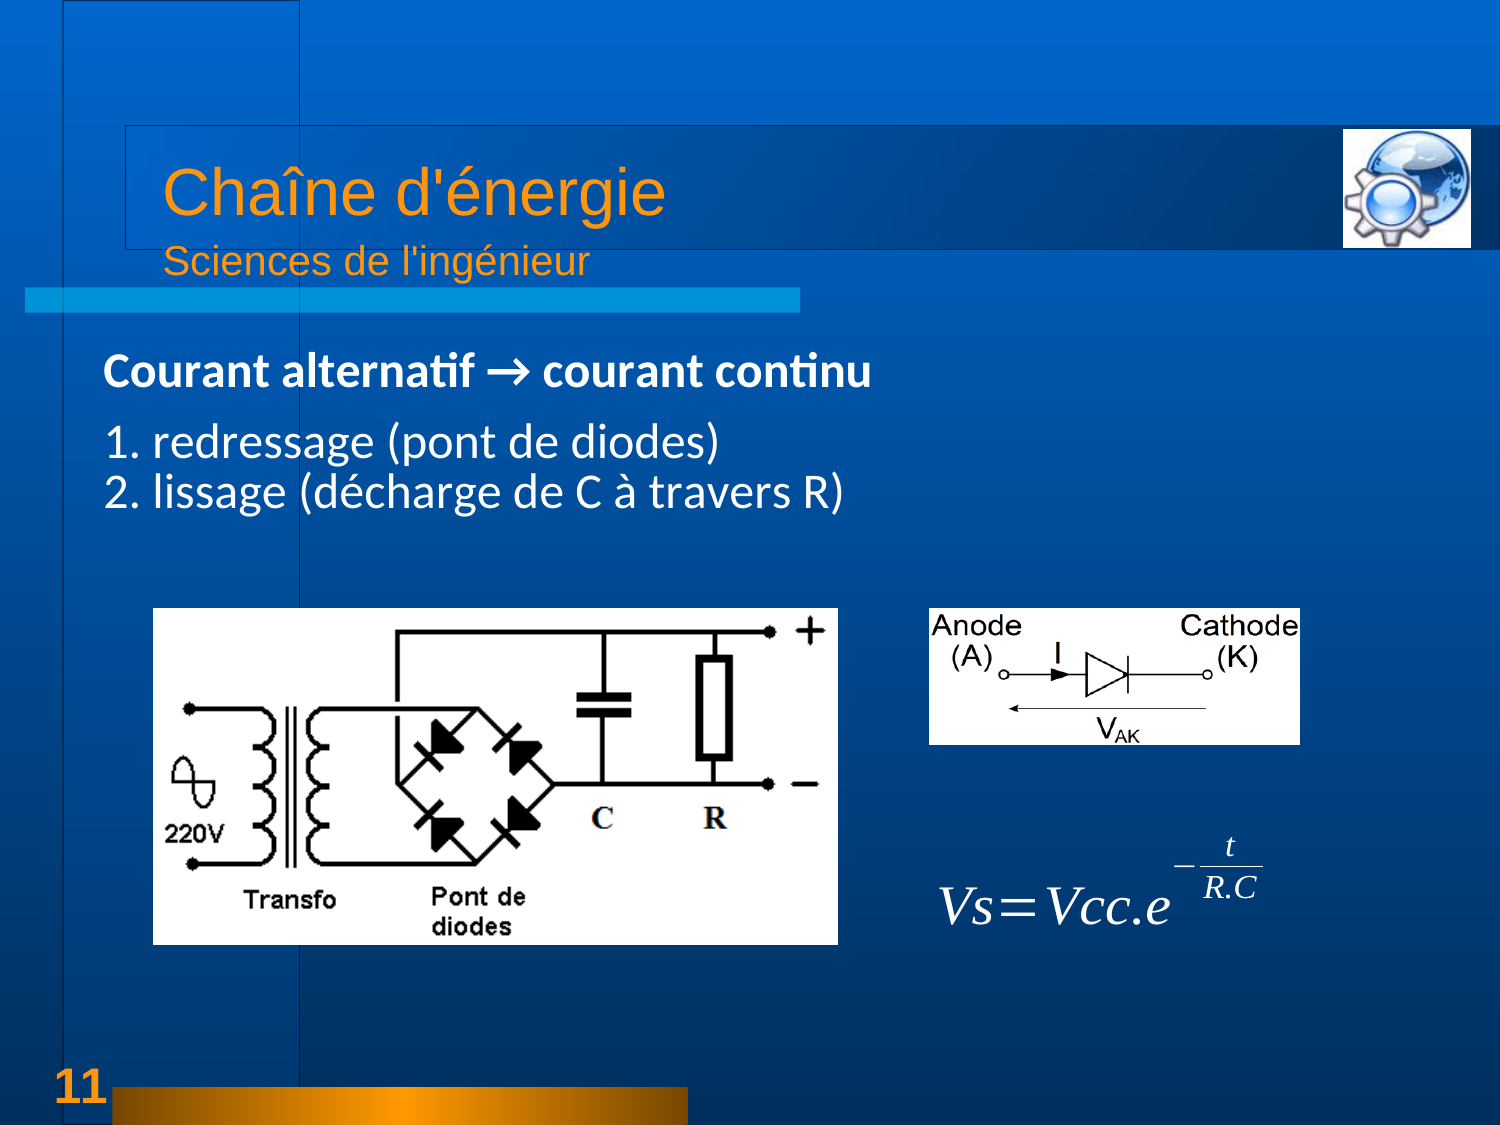

Courant alternatif → courant continu
1. redressage (pont de diodes)
2. lissage (décharge de C à travers R)